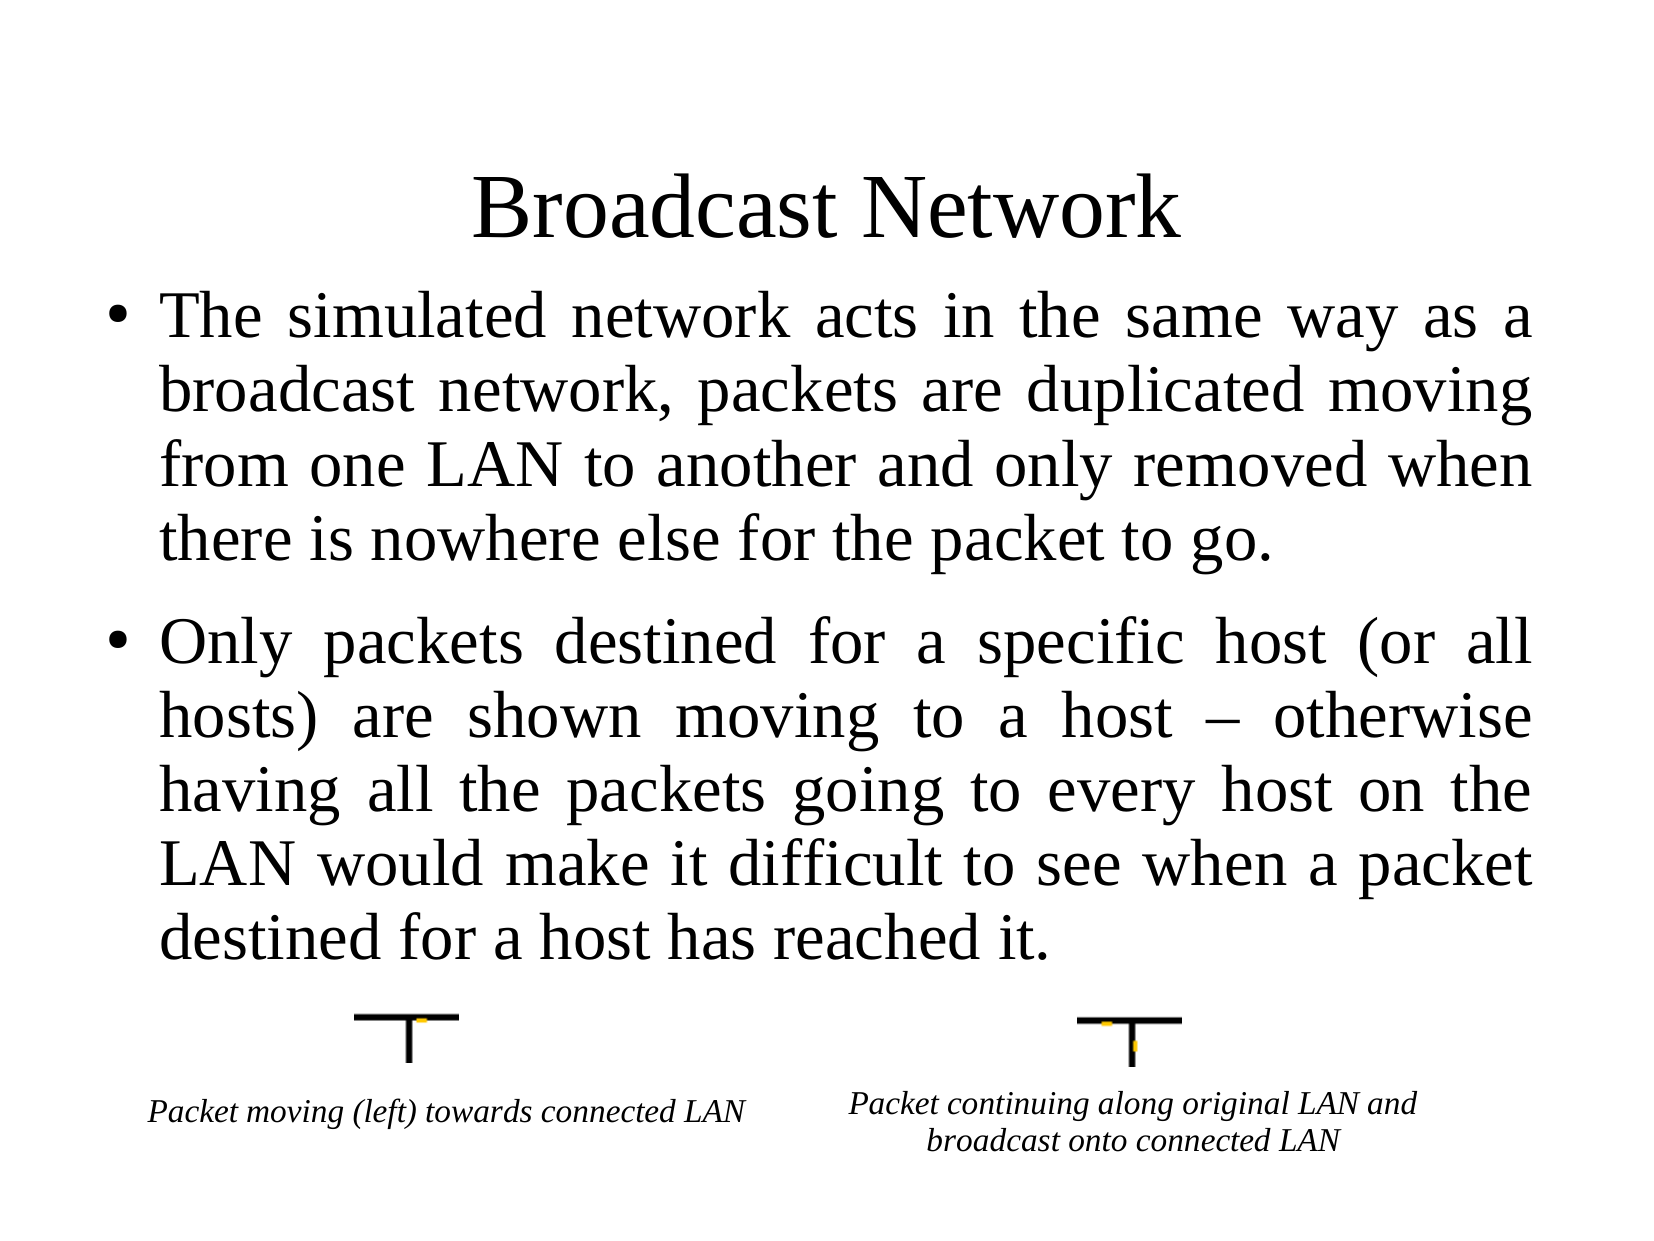

# Broadcast Network
The simulated network acts in the same way as a broadcast network, packets are duplicated moving from one LAN to another and only removed when there is nowhere else for the packet to go.
Only packets destined for a specific host (or all hosts) are shown moving to a host – otherwise having all the packets going to every host on the LAN would make it difficult to see when a packet destined for a host has reached it.
Packet continuing along original LAN and broadcast onto connected LAN
Packet moving (left) towards connected LAN